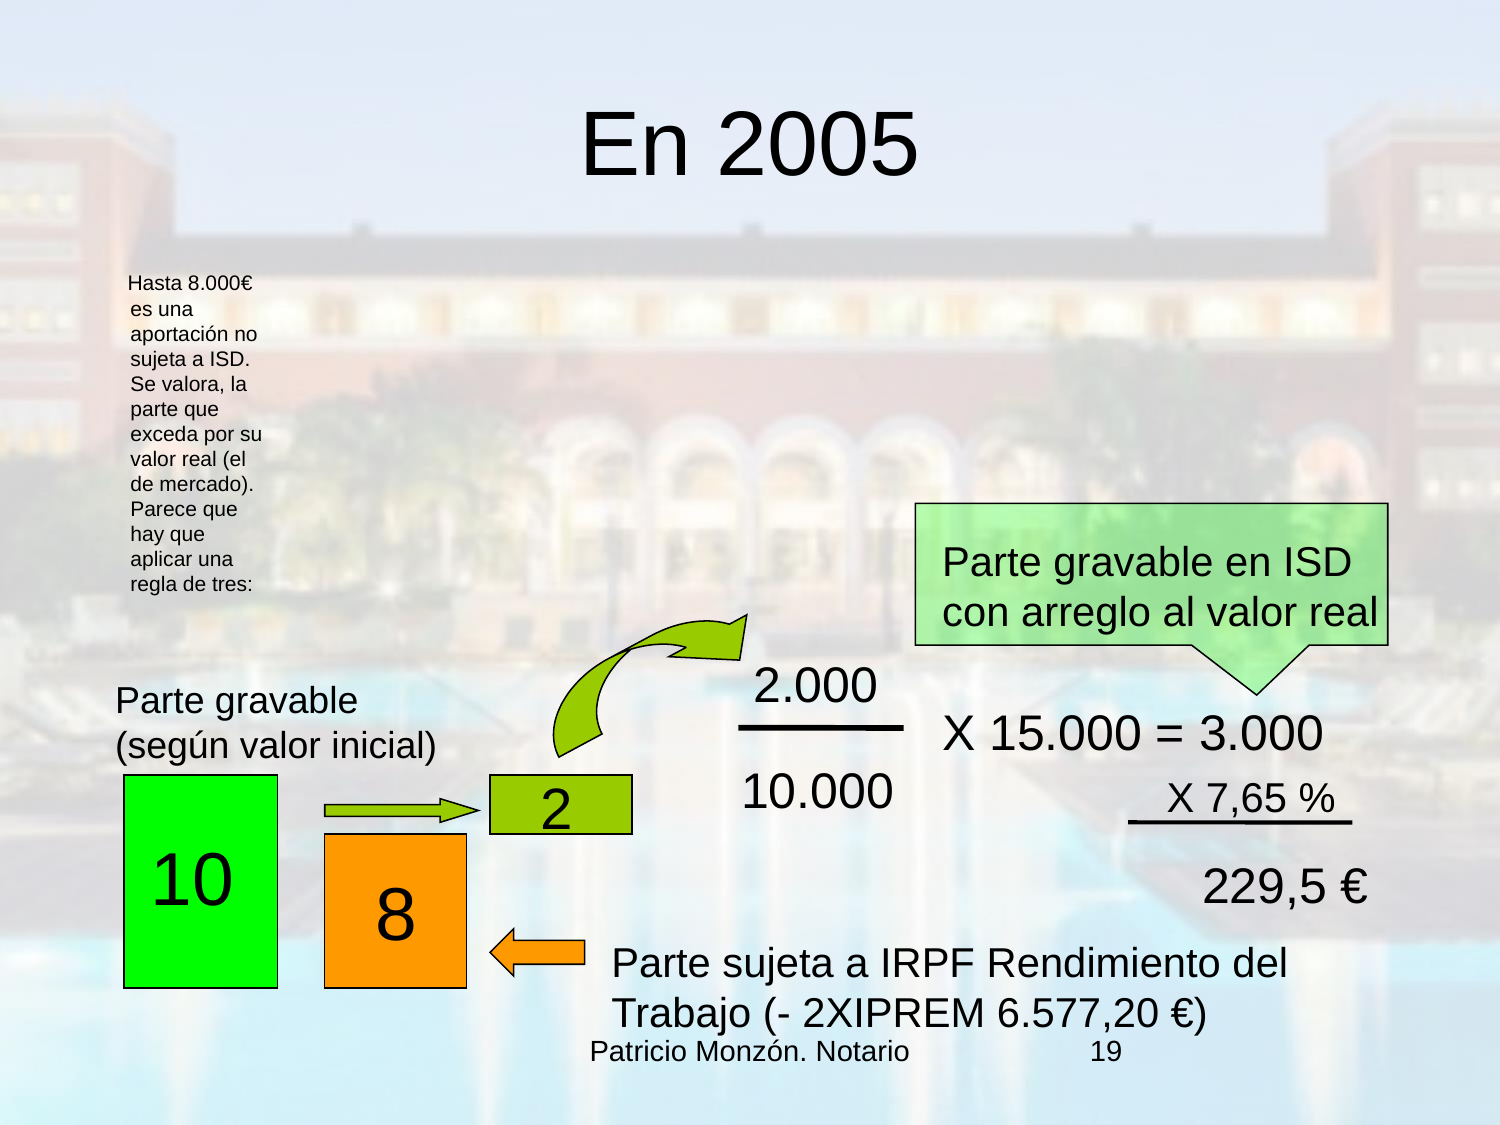

# En 2005
 Hasta 8.000€ es una aportación no sujeta a ISD. Se valora, la parte que exceda por su valor real (el de mercado). Parece que hay que aplicar una regla de tres:
Parte gravable en ISD con arreglo al valor real
2.000
Parte gravable (según valor inicial)
X 15.000 = 3.000
10.000
2
X 7,65 %
10
229,5 €
8
Parte sujeta a IRPF Rendimiento del Trabajo (- 2XIPREM 6.577,20 €)
Patricio Monzón. Notario